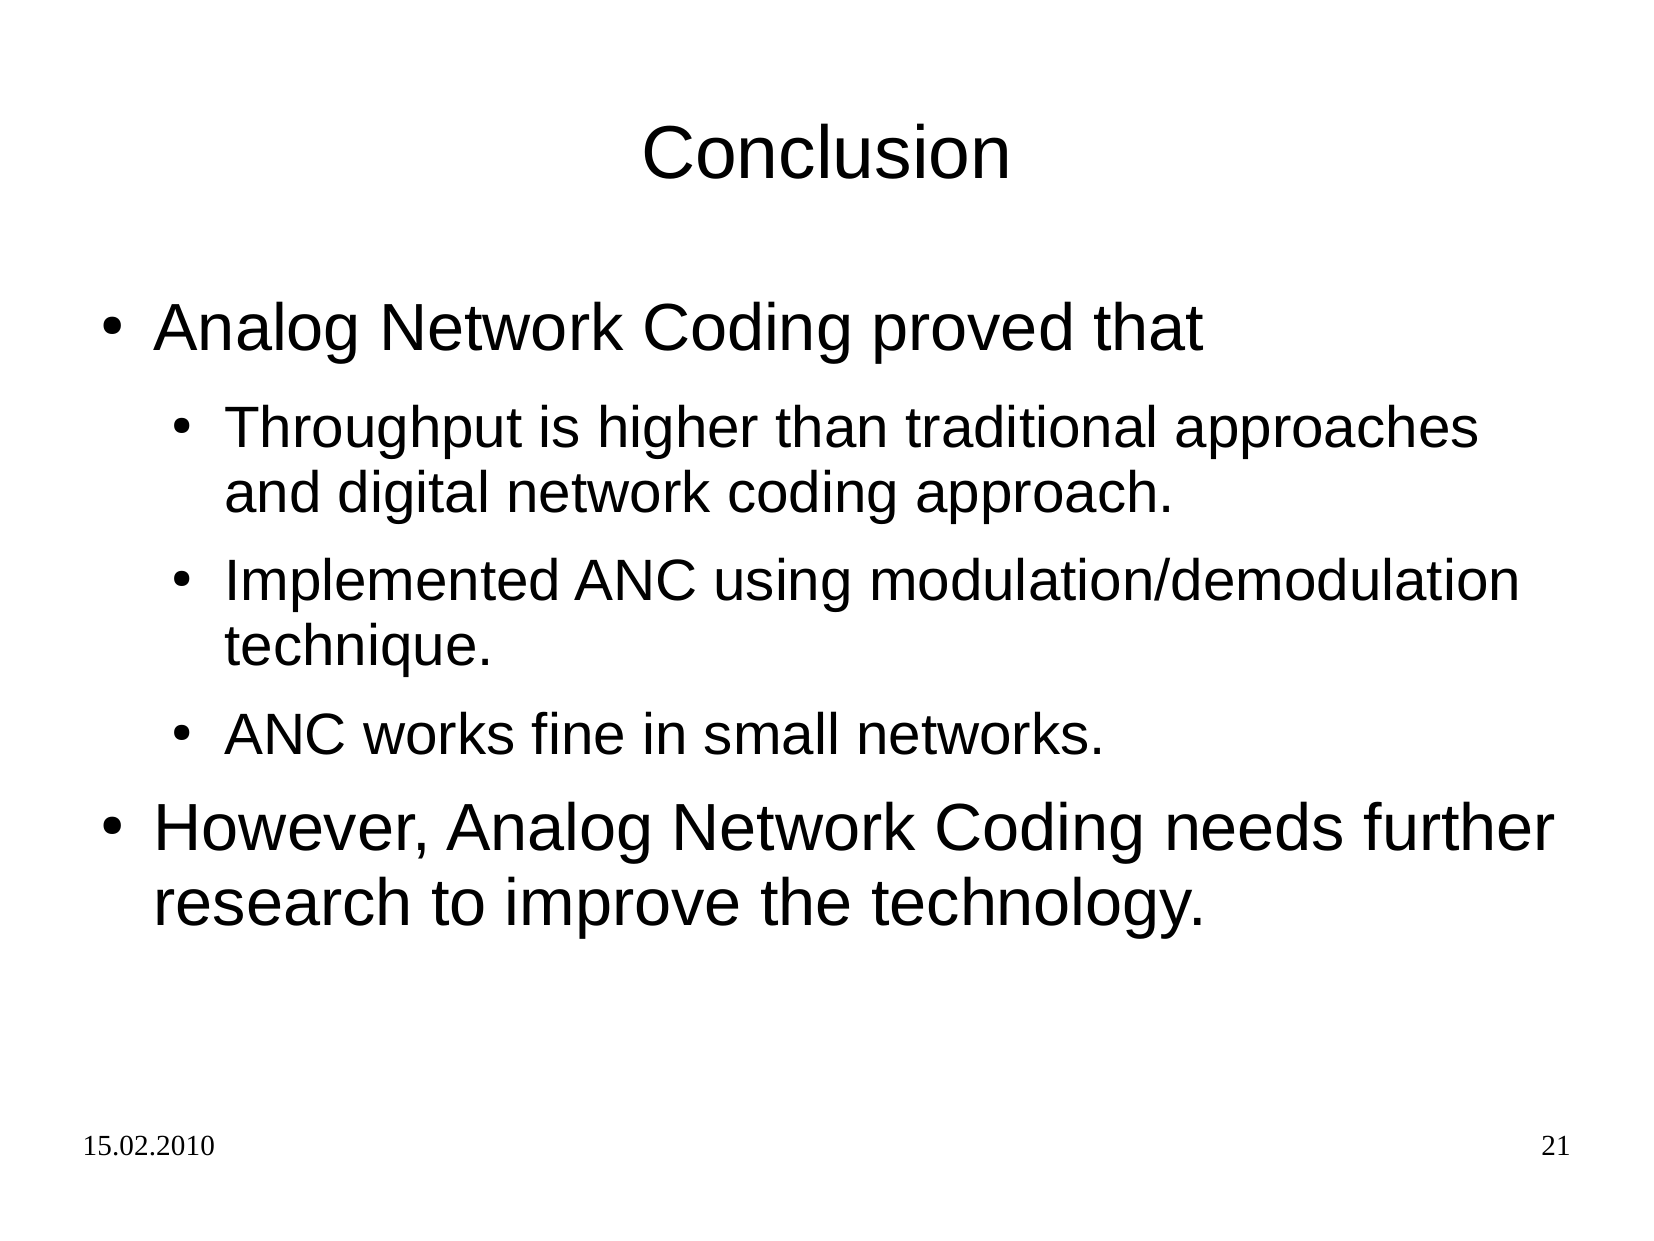

# Conclusion
Analog Network Coding proved that
Throughput is higher than traditional approaches and digital network coding approach.
Implemented ANC using modulation/demodulation technique.
ANC works fine in small networks.
However, Analog Network Coding needs further research to improve the technology.
15.02.2010
21